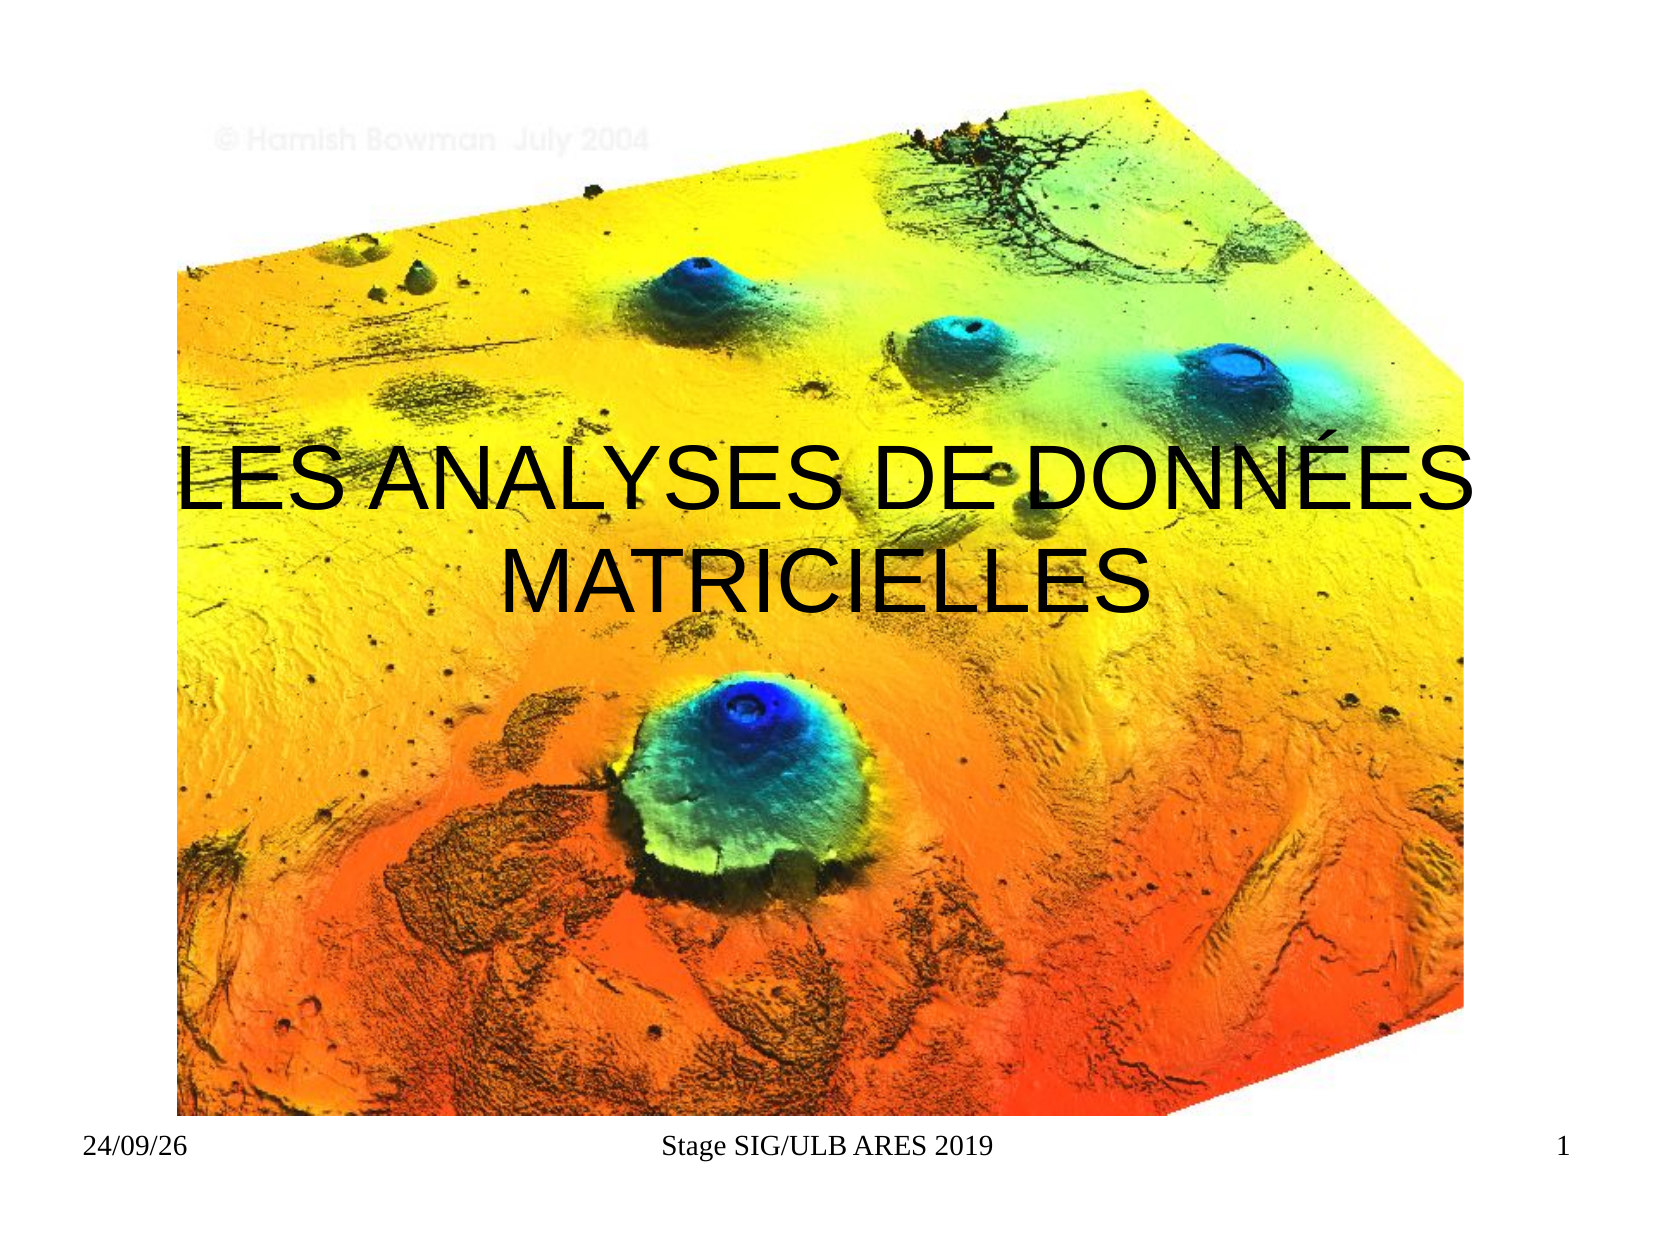

# LES ANALYSES DE DONNÉES MATRICIELLES
Stage SIG/ULB ARES 2019
1